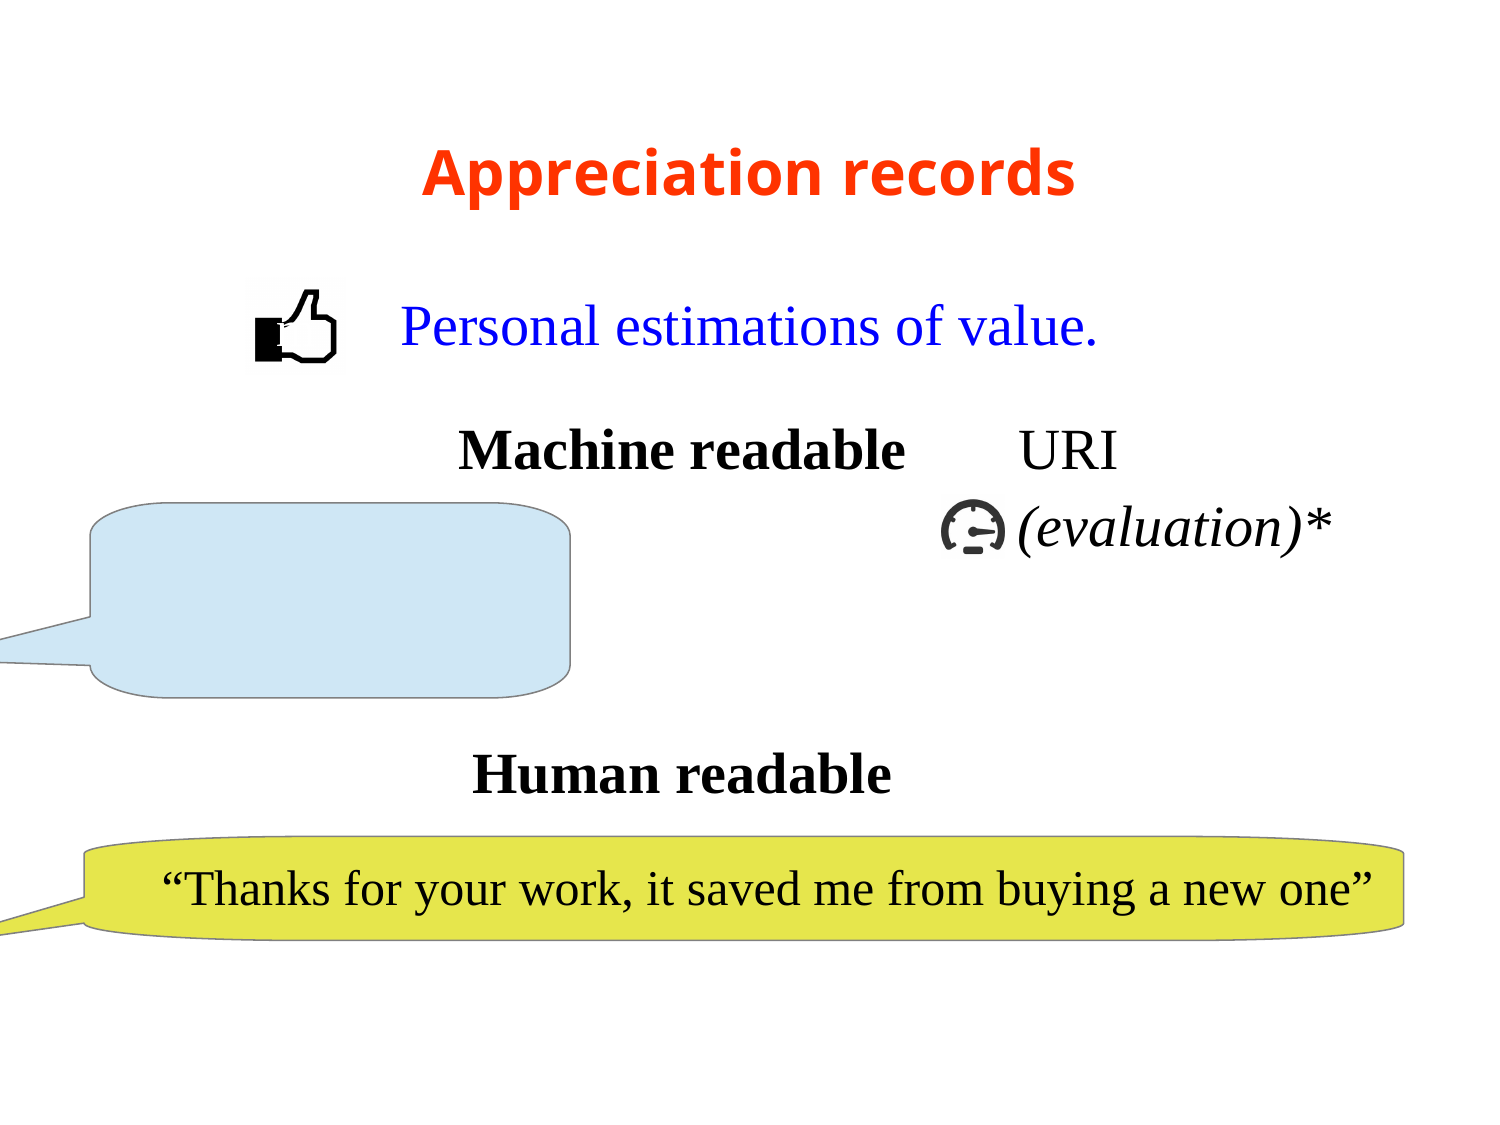

Appreciation records
Personal estimations of value.
m
Machine readable
URI
(evaluation)*
Human readable
“Thanks for your work, it saved me from buying a new one”